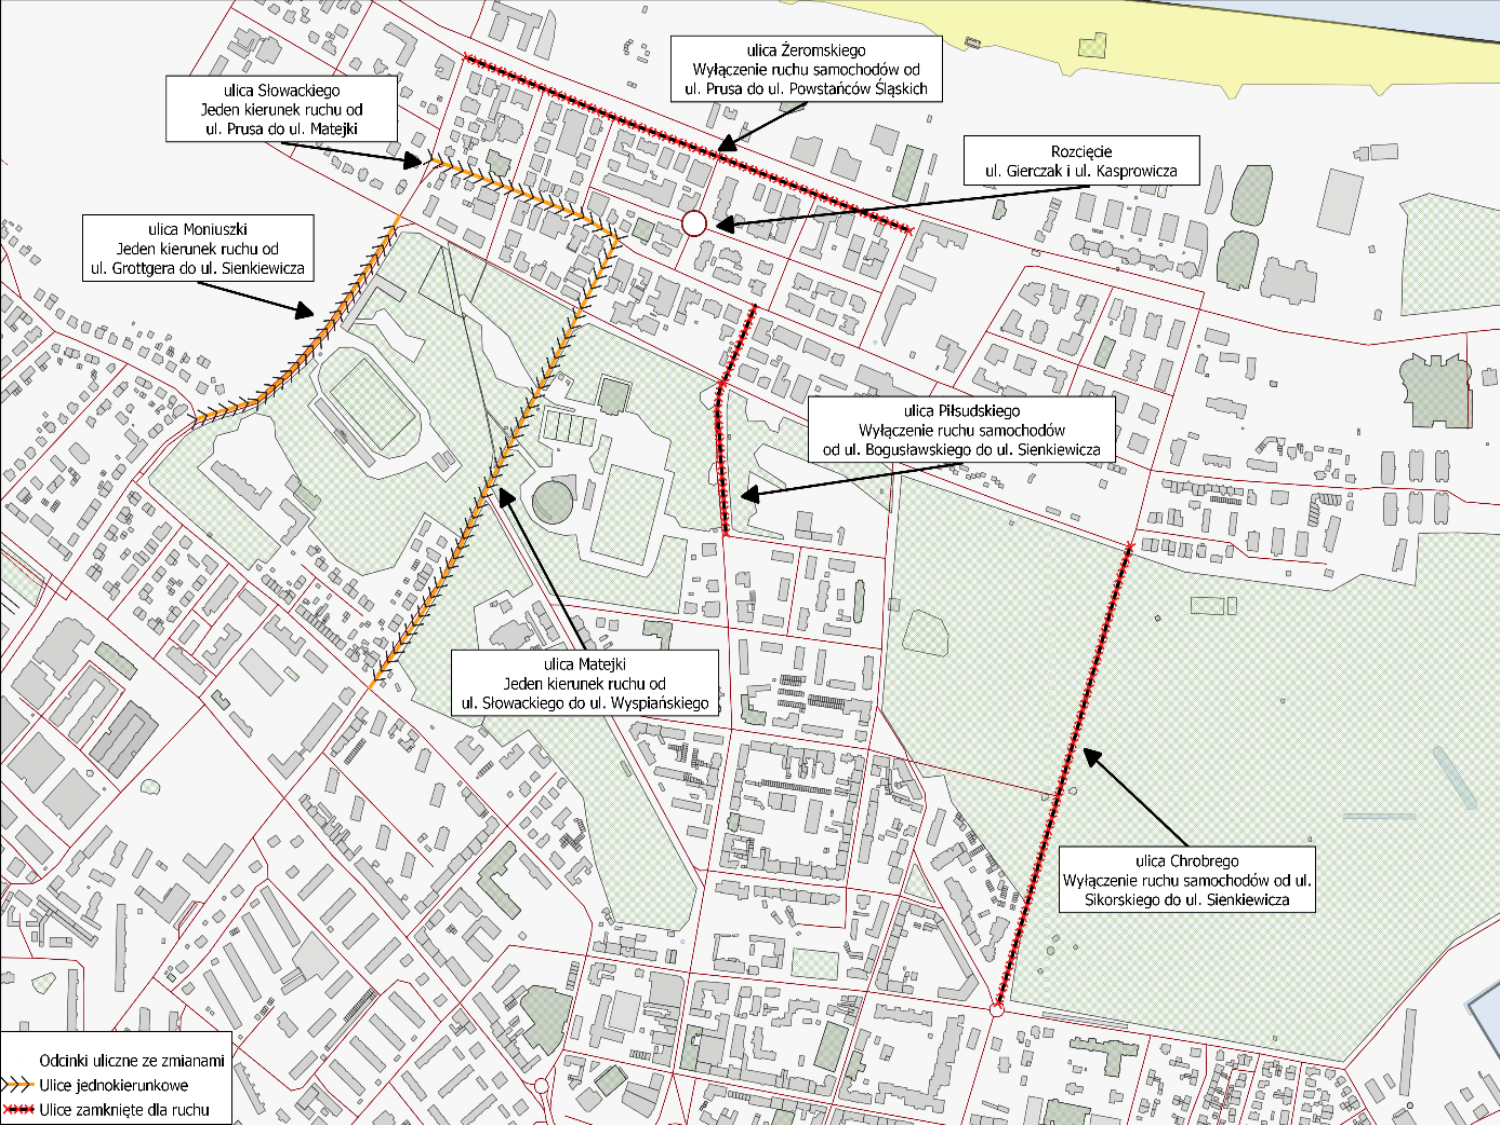

Ruch drogowy – scenariusze II i III